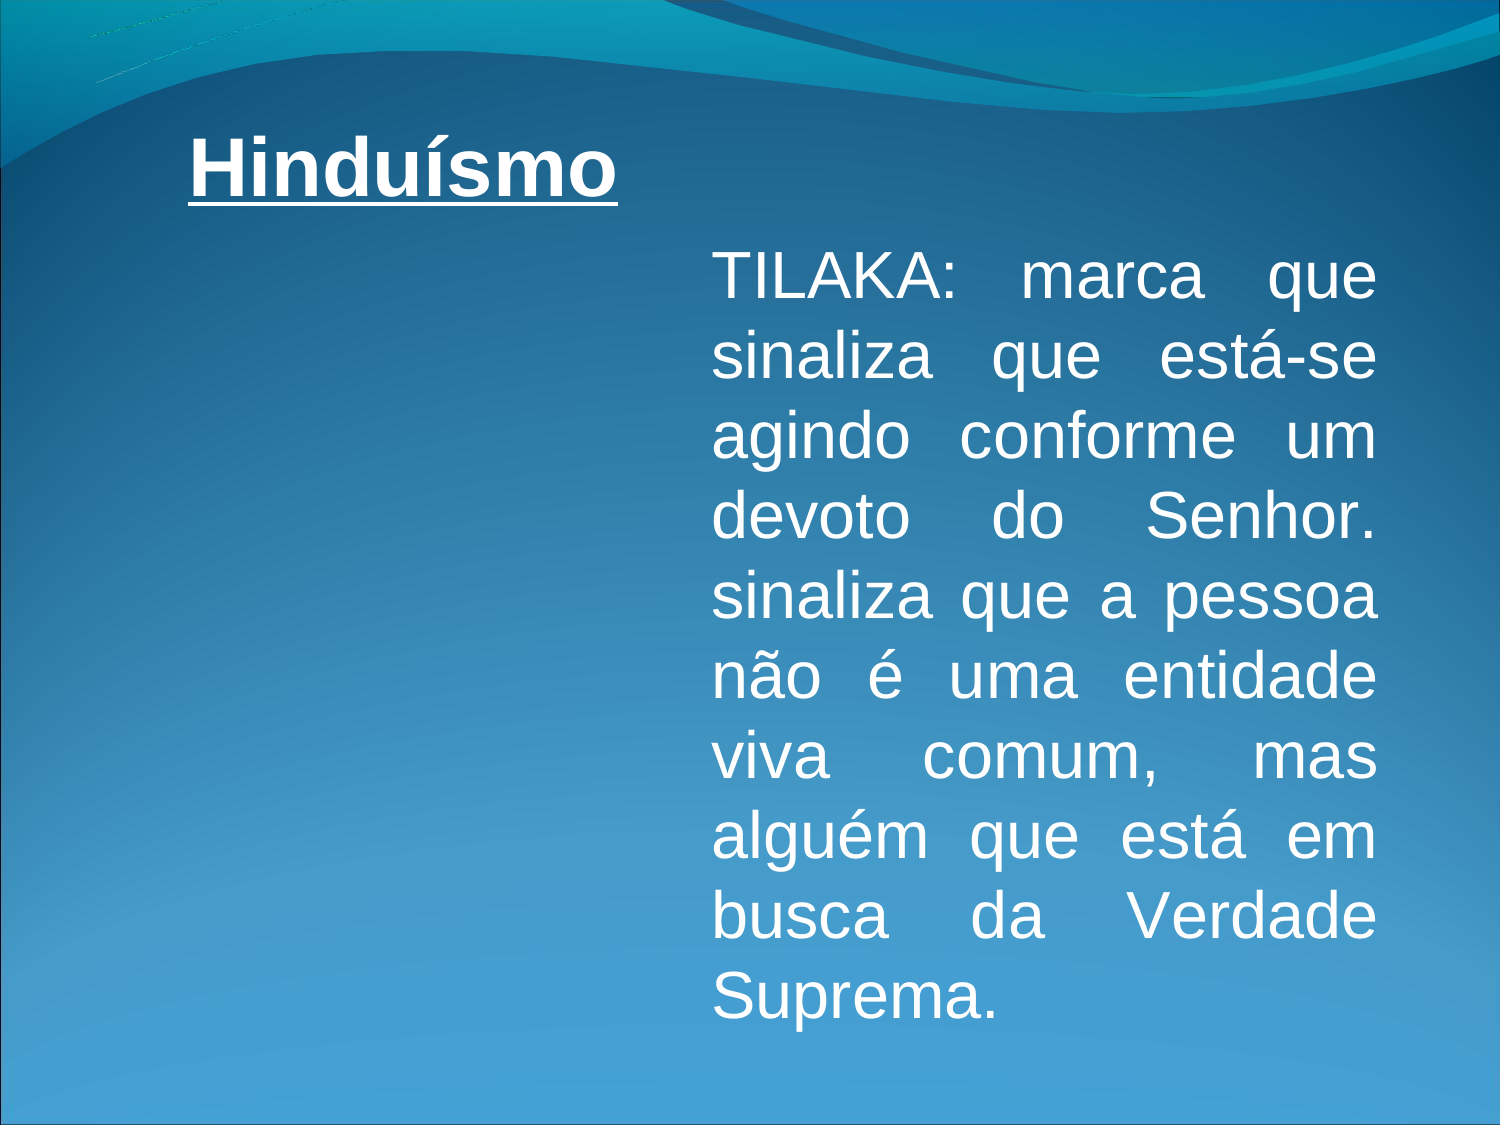

Hinduísmo
TILAKA: marca que sinaliza que está-se agindo conforme um devoto do Senhor. sinaliza que a pessoa não é uma entidade viva comum, mas alguém que está em busca da Verdade Suprema.